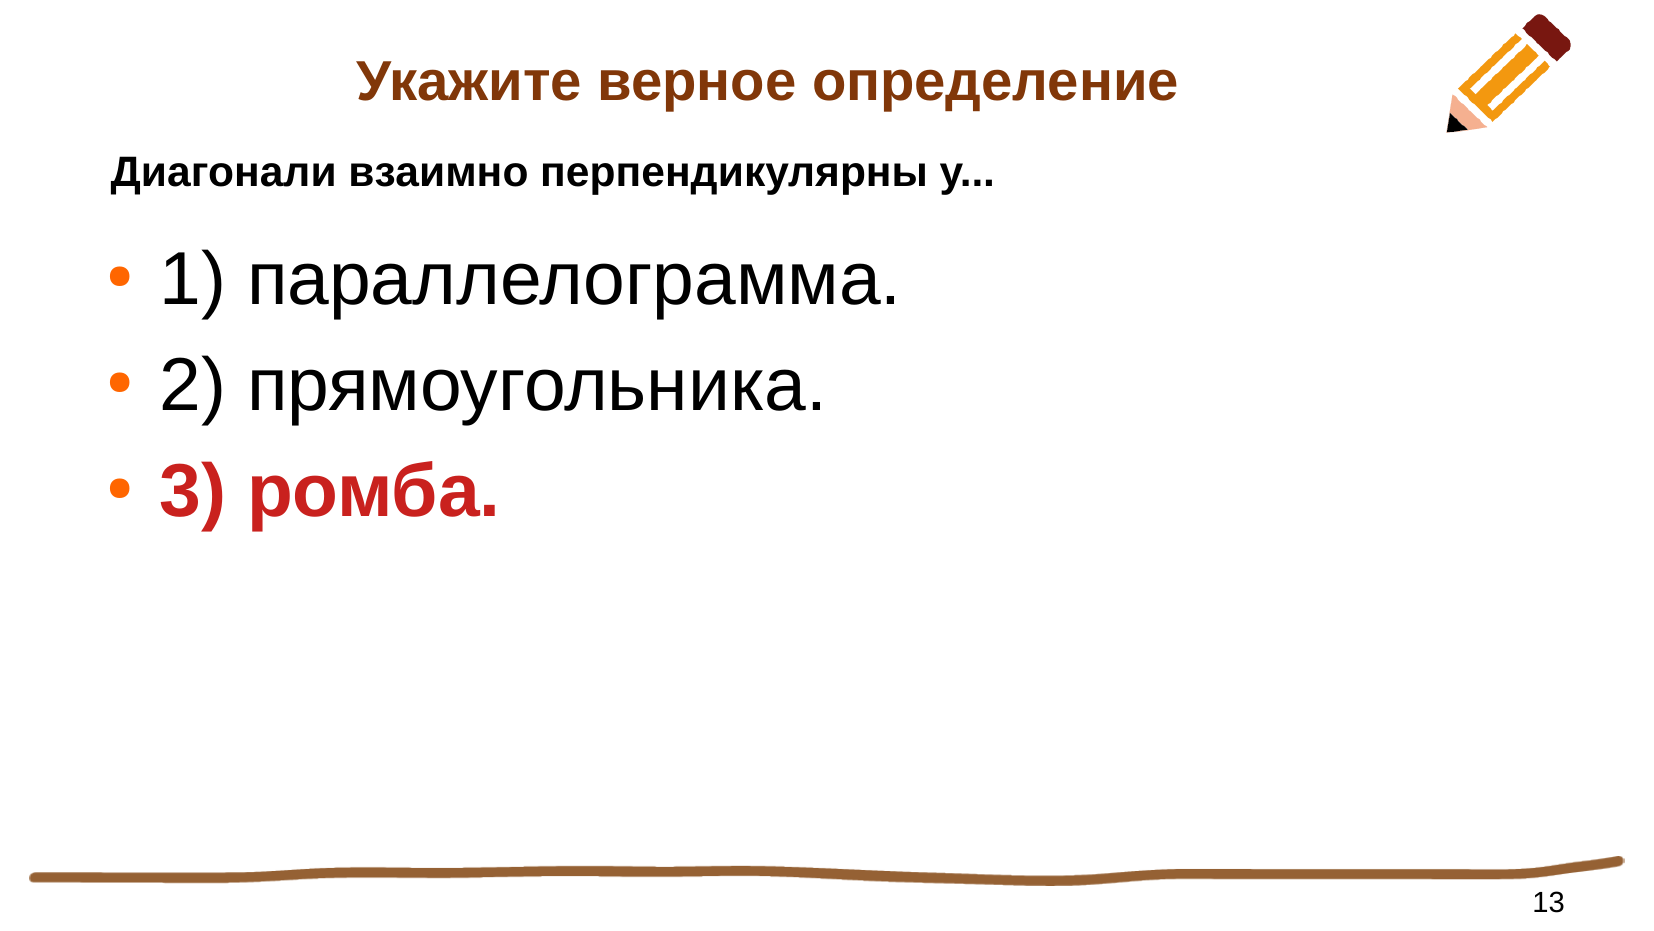

# Укажите верное определение
Диагонали взаимно перпендикулярны у...
1) параллелограмма.
2) прямоугольника.
3) ромба.
13